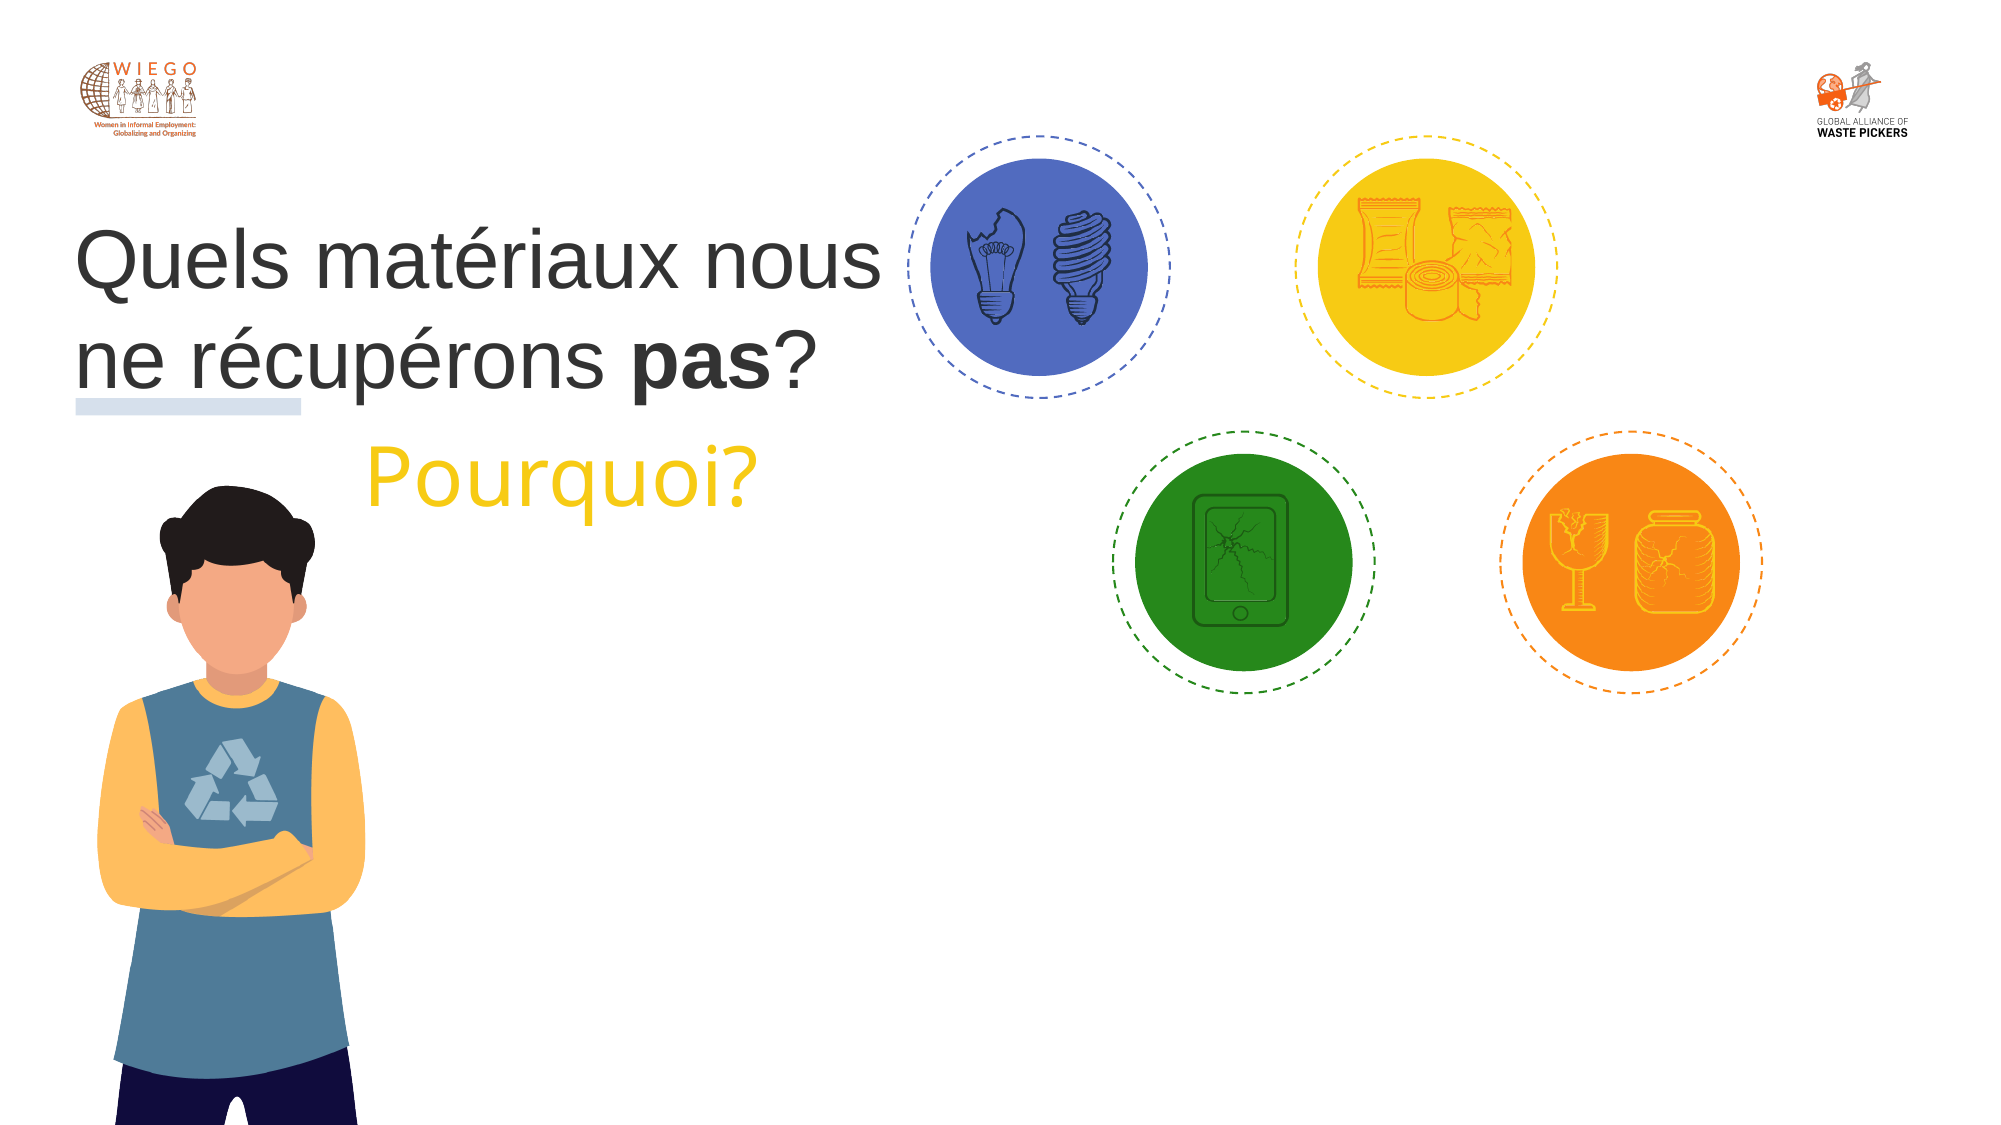

Quels matériaux nous ne récupérons pas?
Pourquoi?